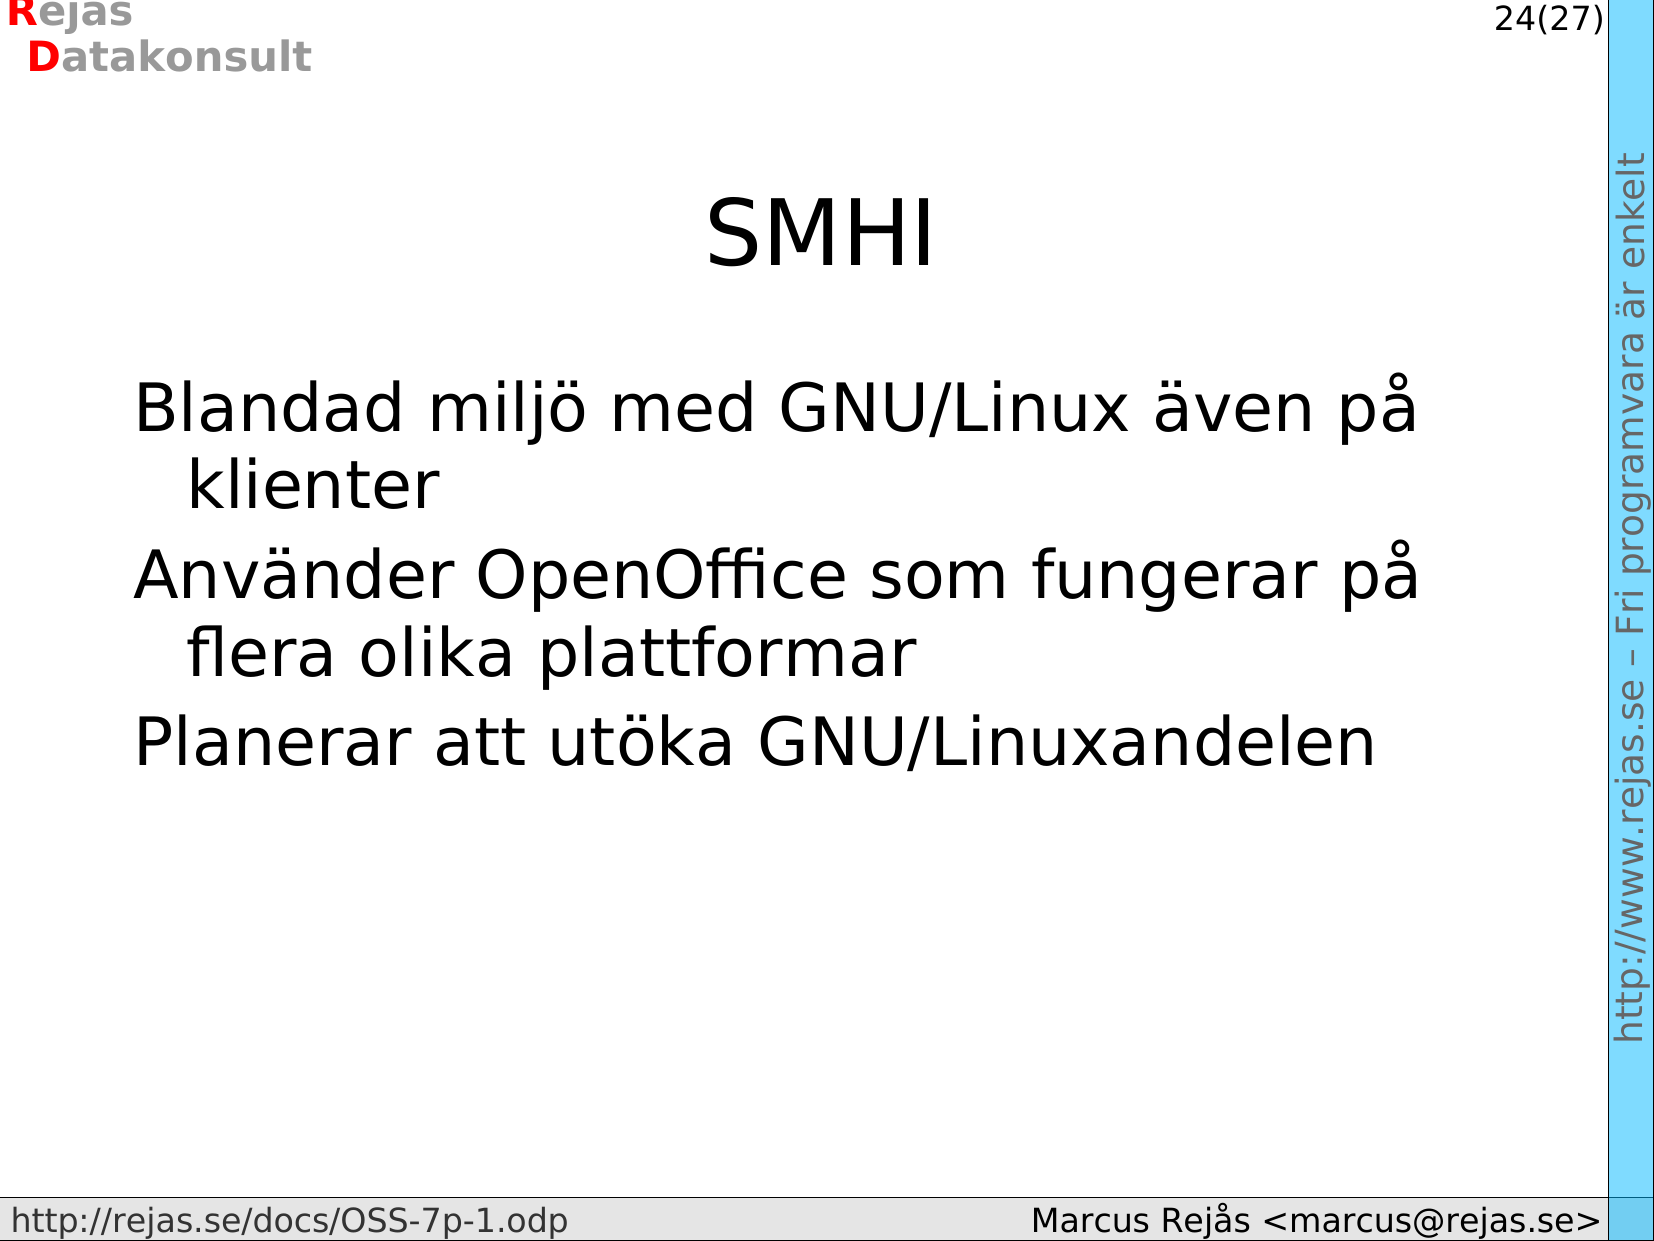

# SMHI
Blandad miljö med GNU/Linux även på klienter
Använder OpenOffice som fungerar på flera olika plattformar
Planerar att utöka GNU/Linuxandelen